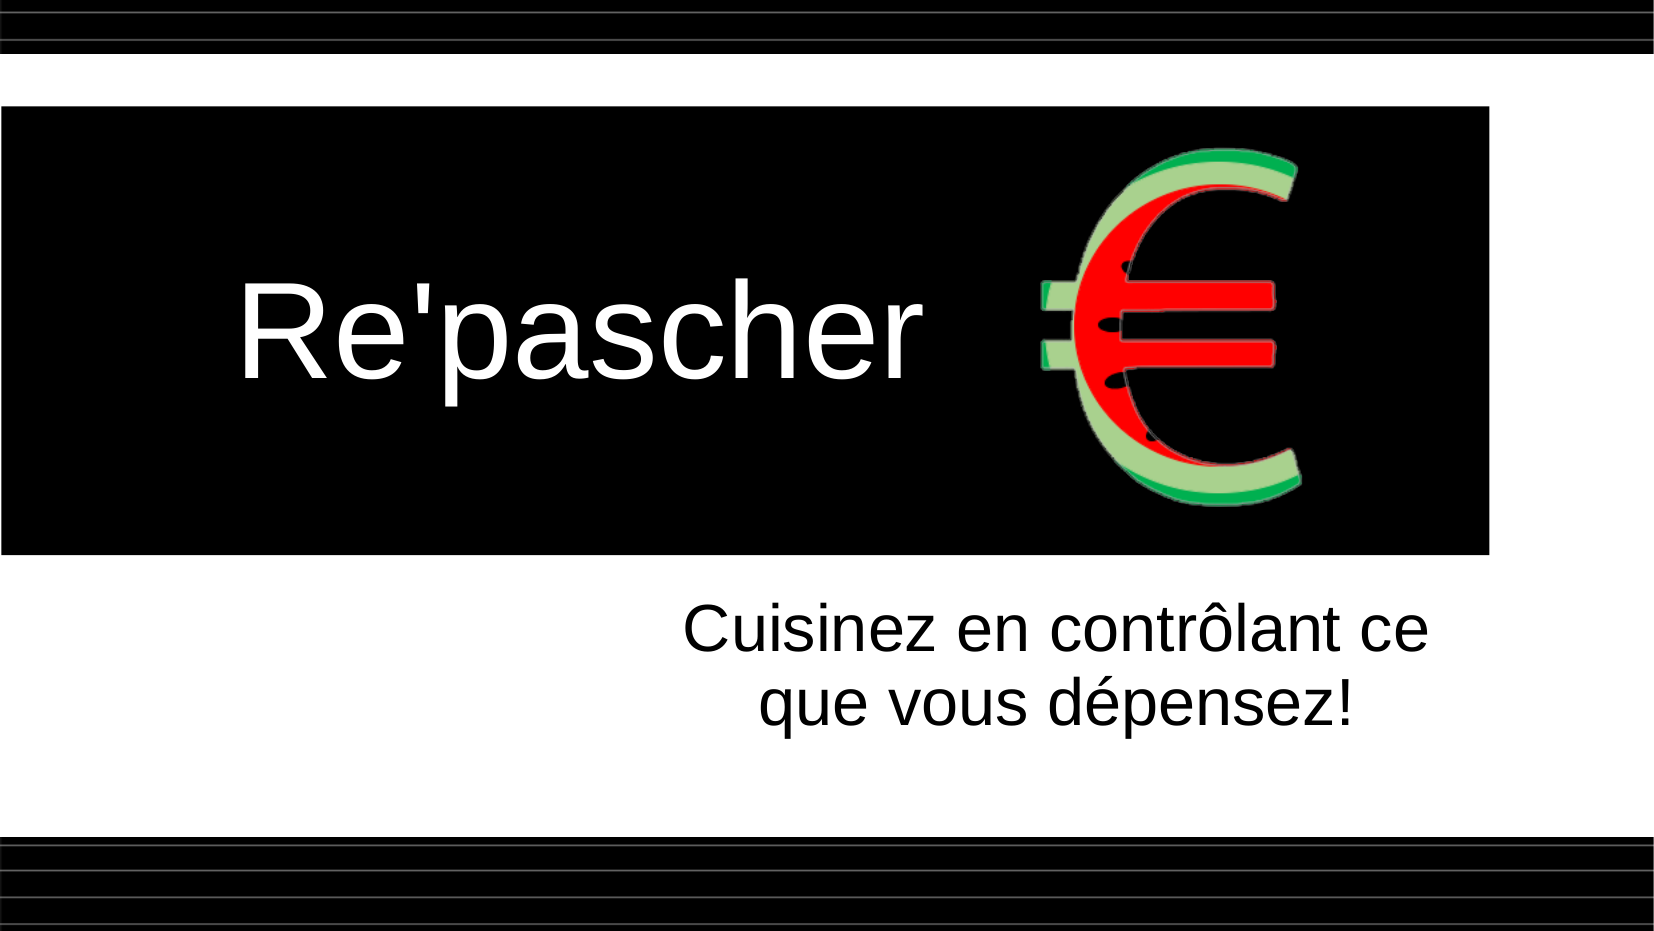

# Re'pascher
Cuisinez en contrôlant ce que vous dépensez!